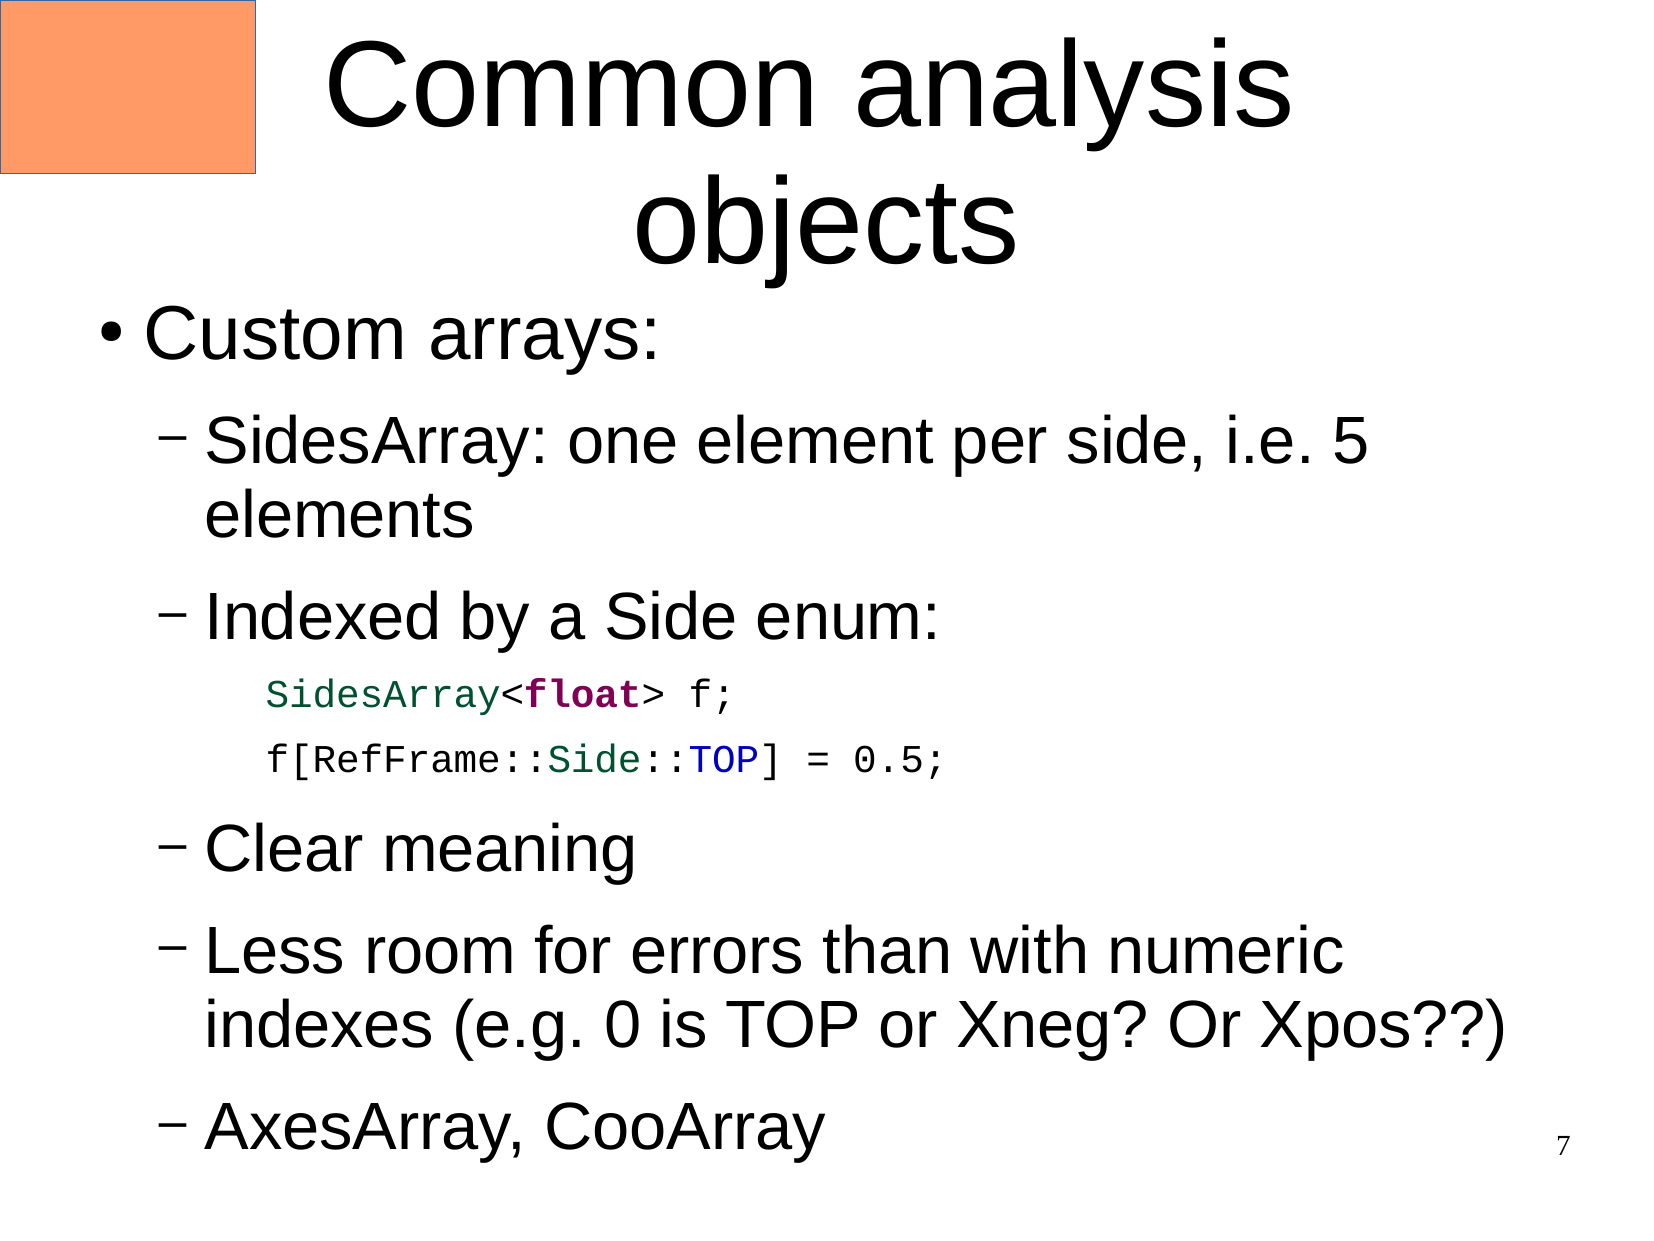

# Common analysis objects
Custom arrays:
SidesArray: one element per side, i.e. 5 elements
Indexed by a Side enum:
SidesArray<float> f;
f[RefFrame::Side::TOP] = 0.5;
Clear meaning
Less room for errors than with numeric indexes (e.g. 0 is TOP or Xneg? Or Xpos??)
AxesArray, CooArray
7